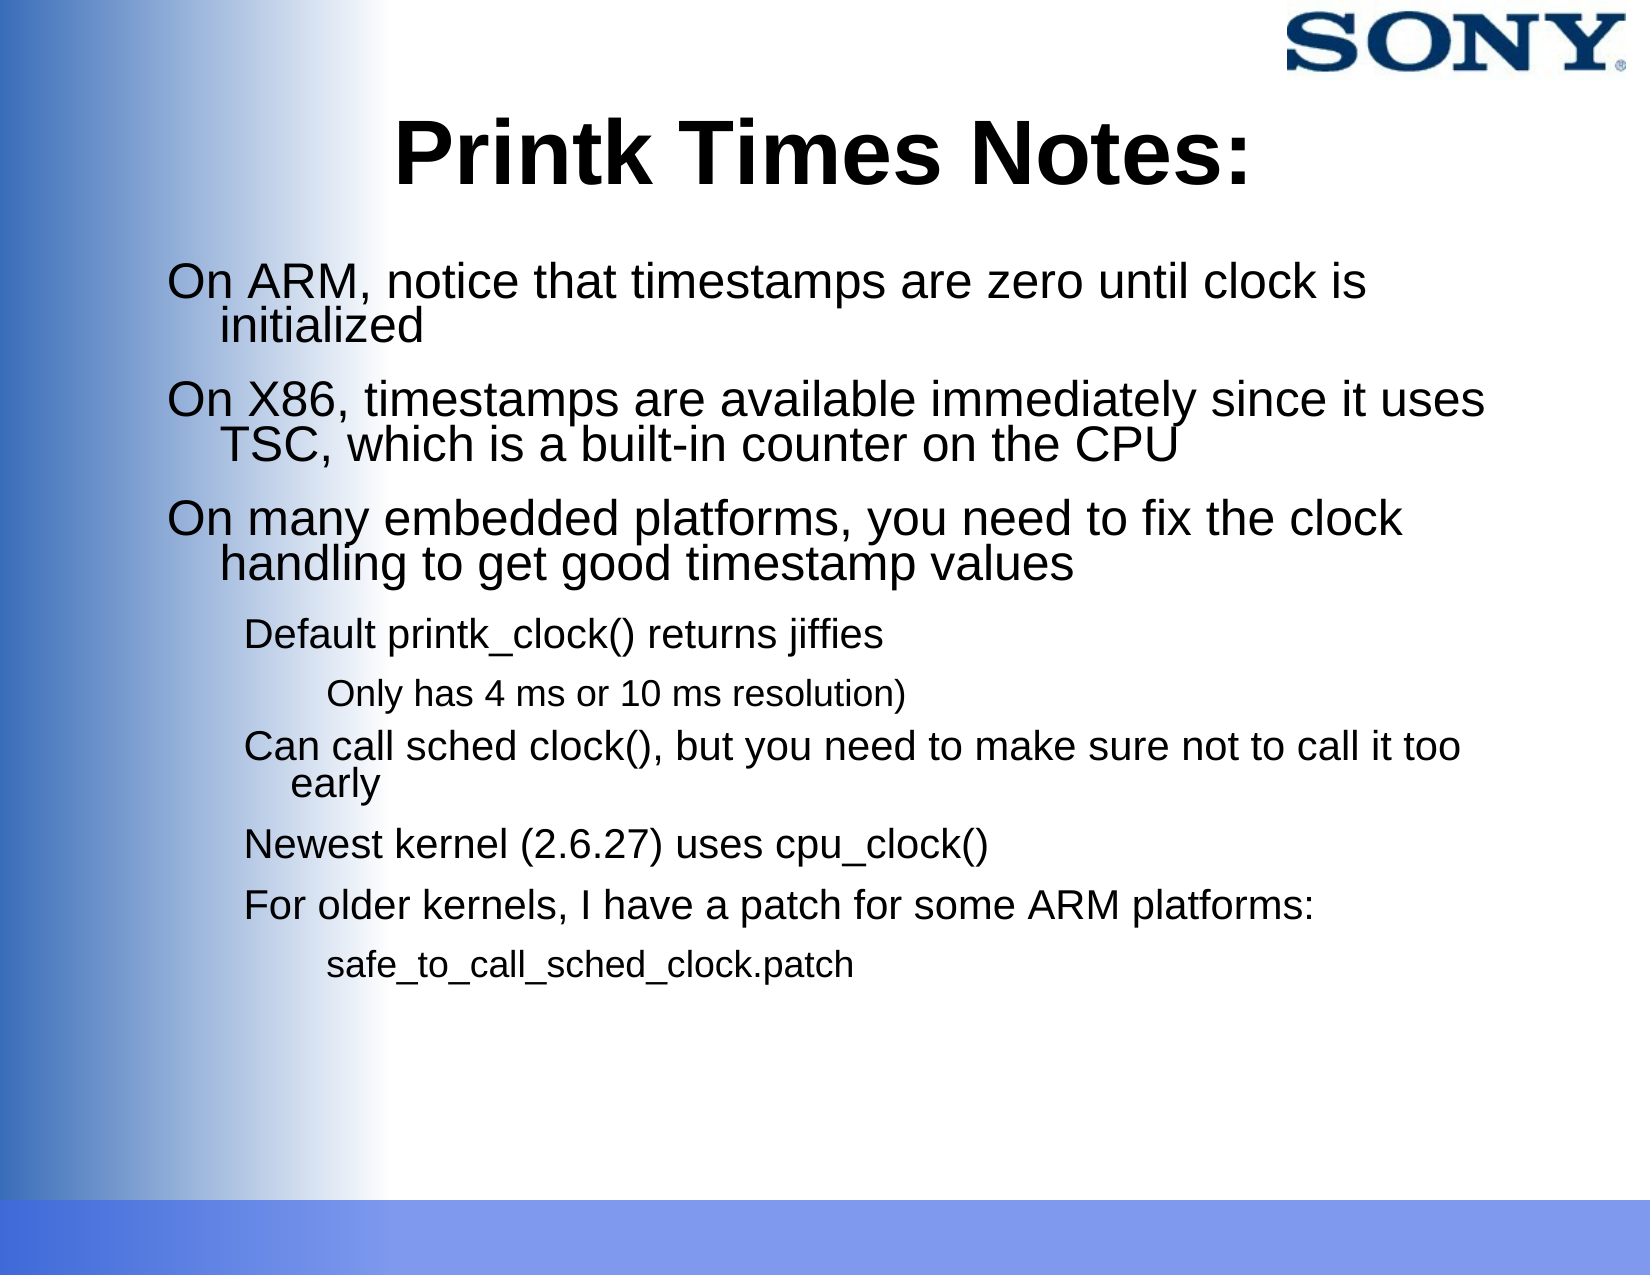

# Printk Times Notes:
On ARM, notice that timestamps are zero until clock is initialized
On X86, timestamps are available immediately since it uses TSC, which is a built-in counter on the CPU
On many embedded platforms, you need to fix the clock handling to get good timestamp values
Default printk_clock() returns jiffies
Only has 4 ms or 10 ms resolution)‏
Can call sched clock(), but you need to make sure not to call it too early
Newest kernel (2.6.27) uses cpu_clock()‏
For older kernels, I have a patch for some ARM platforms:
safe_to_call_sched_clock.patch